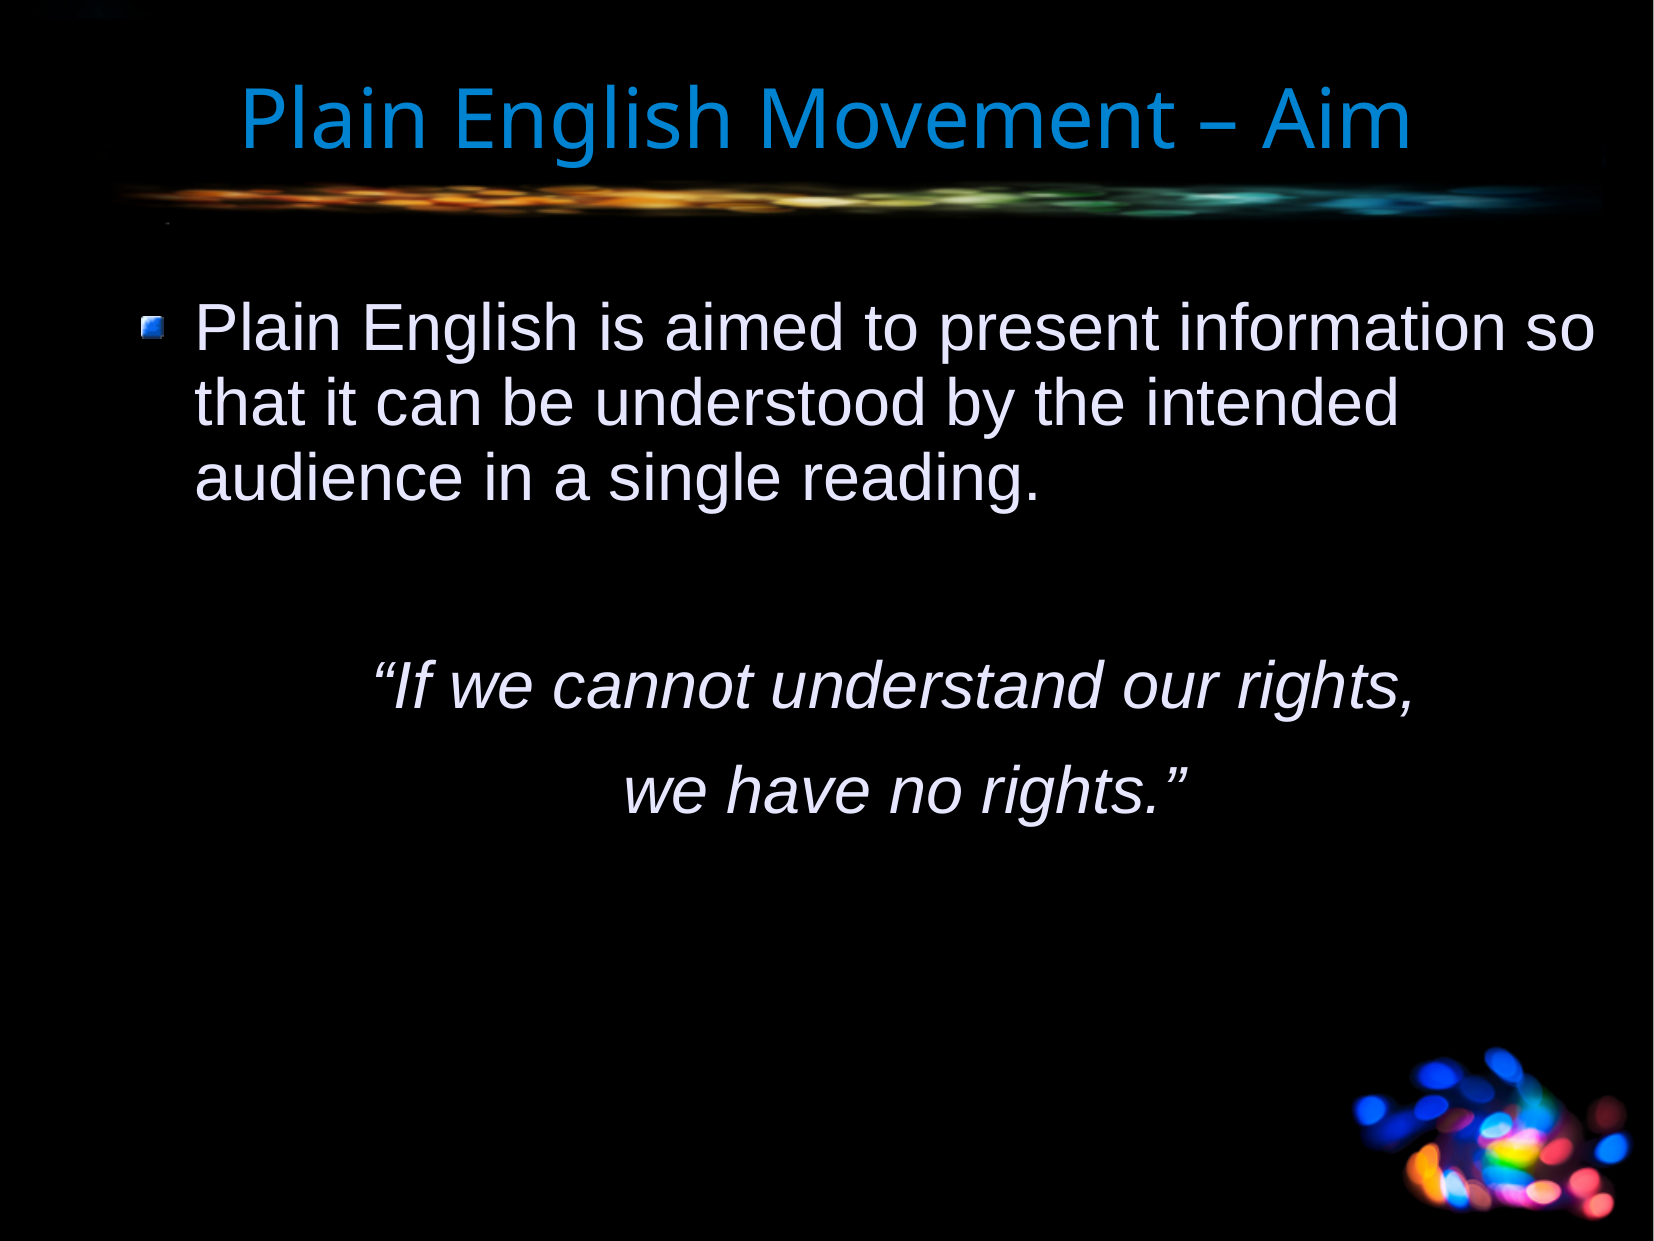

# Plain English Movement – Aim
Plain English is aimed to present information so that it can be understood by the intended audience in a single reading.
“If we cannot understand our rights,
we have no rights.”